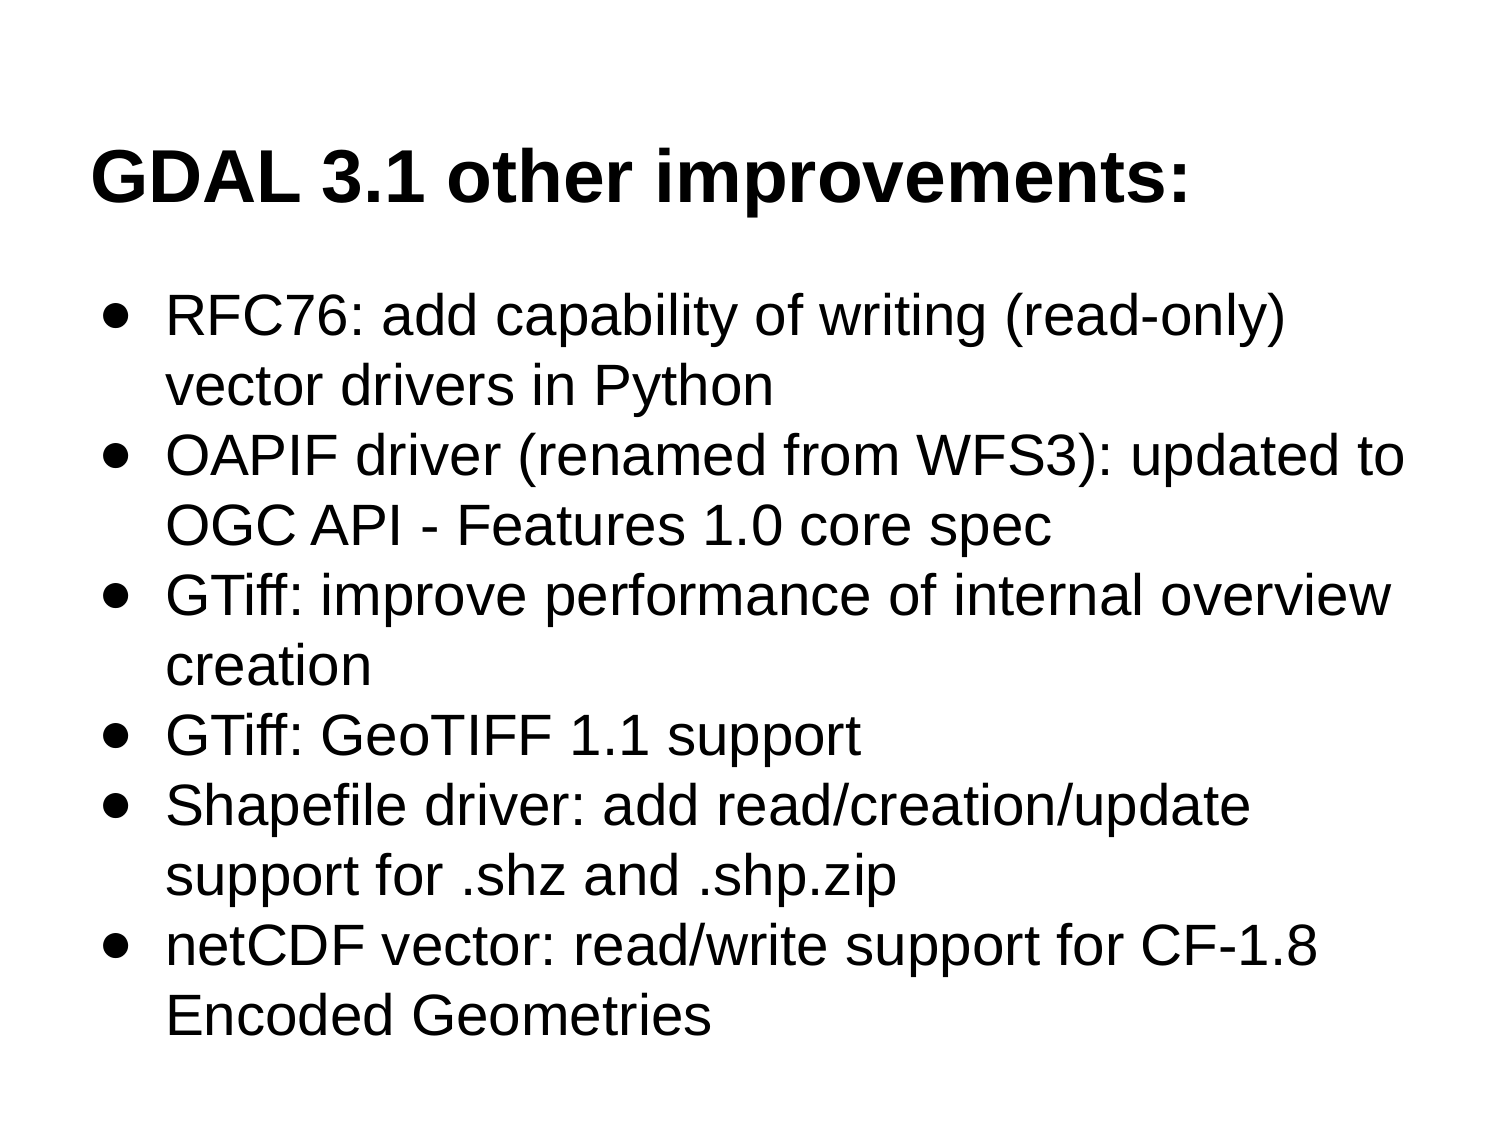

# GDAL 3.1 other improvements:
RFC76: add capability of writing (read-only) vector drivers in Python
OAPIF driver (renamed from WFS3): updated to OGC API - Features 1.0 core spec
GTiff: improve performance of internal overview creation
GTiff: GeoTIFF 1.1 support
Shapefile driver: add read/creation/update support for .shz and .shp.zip
netCDF vector: read/write support for CF-1.8 Encoded Geometries